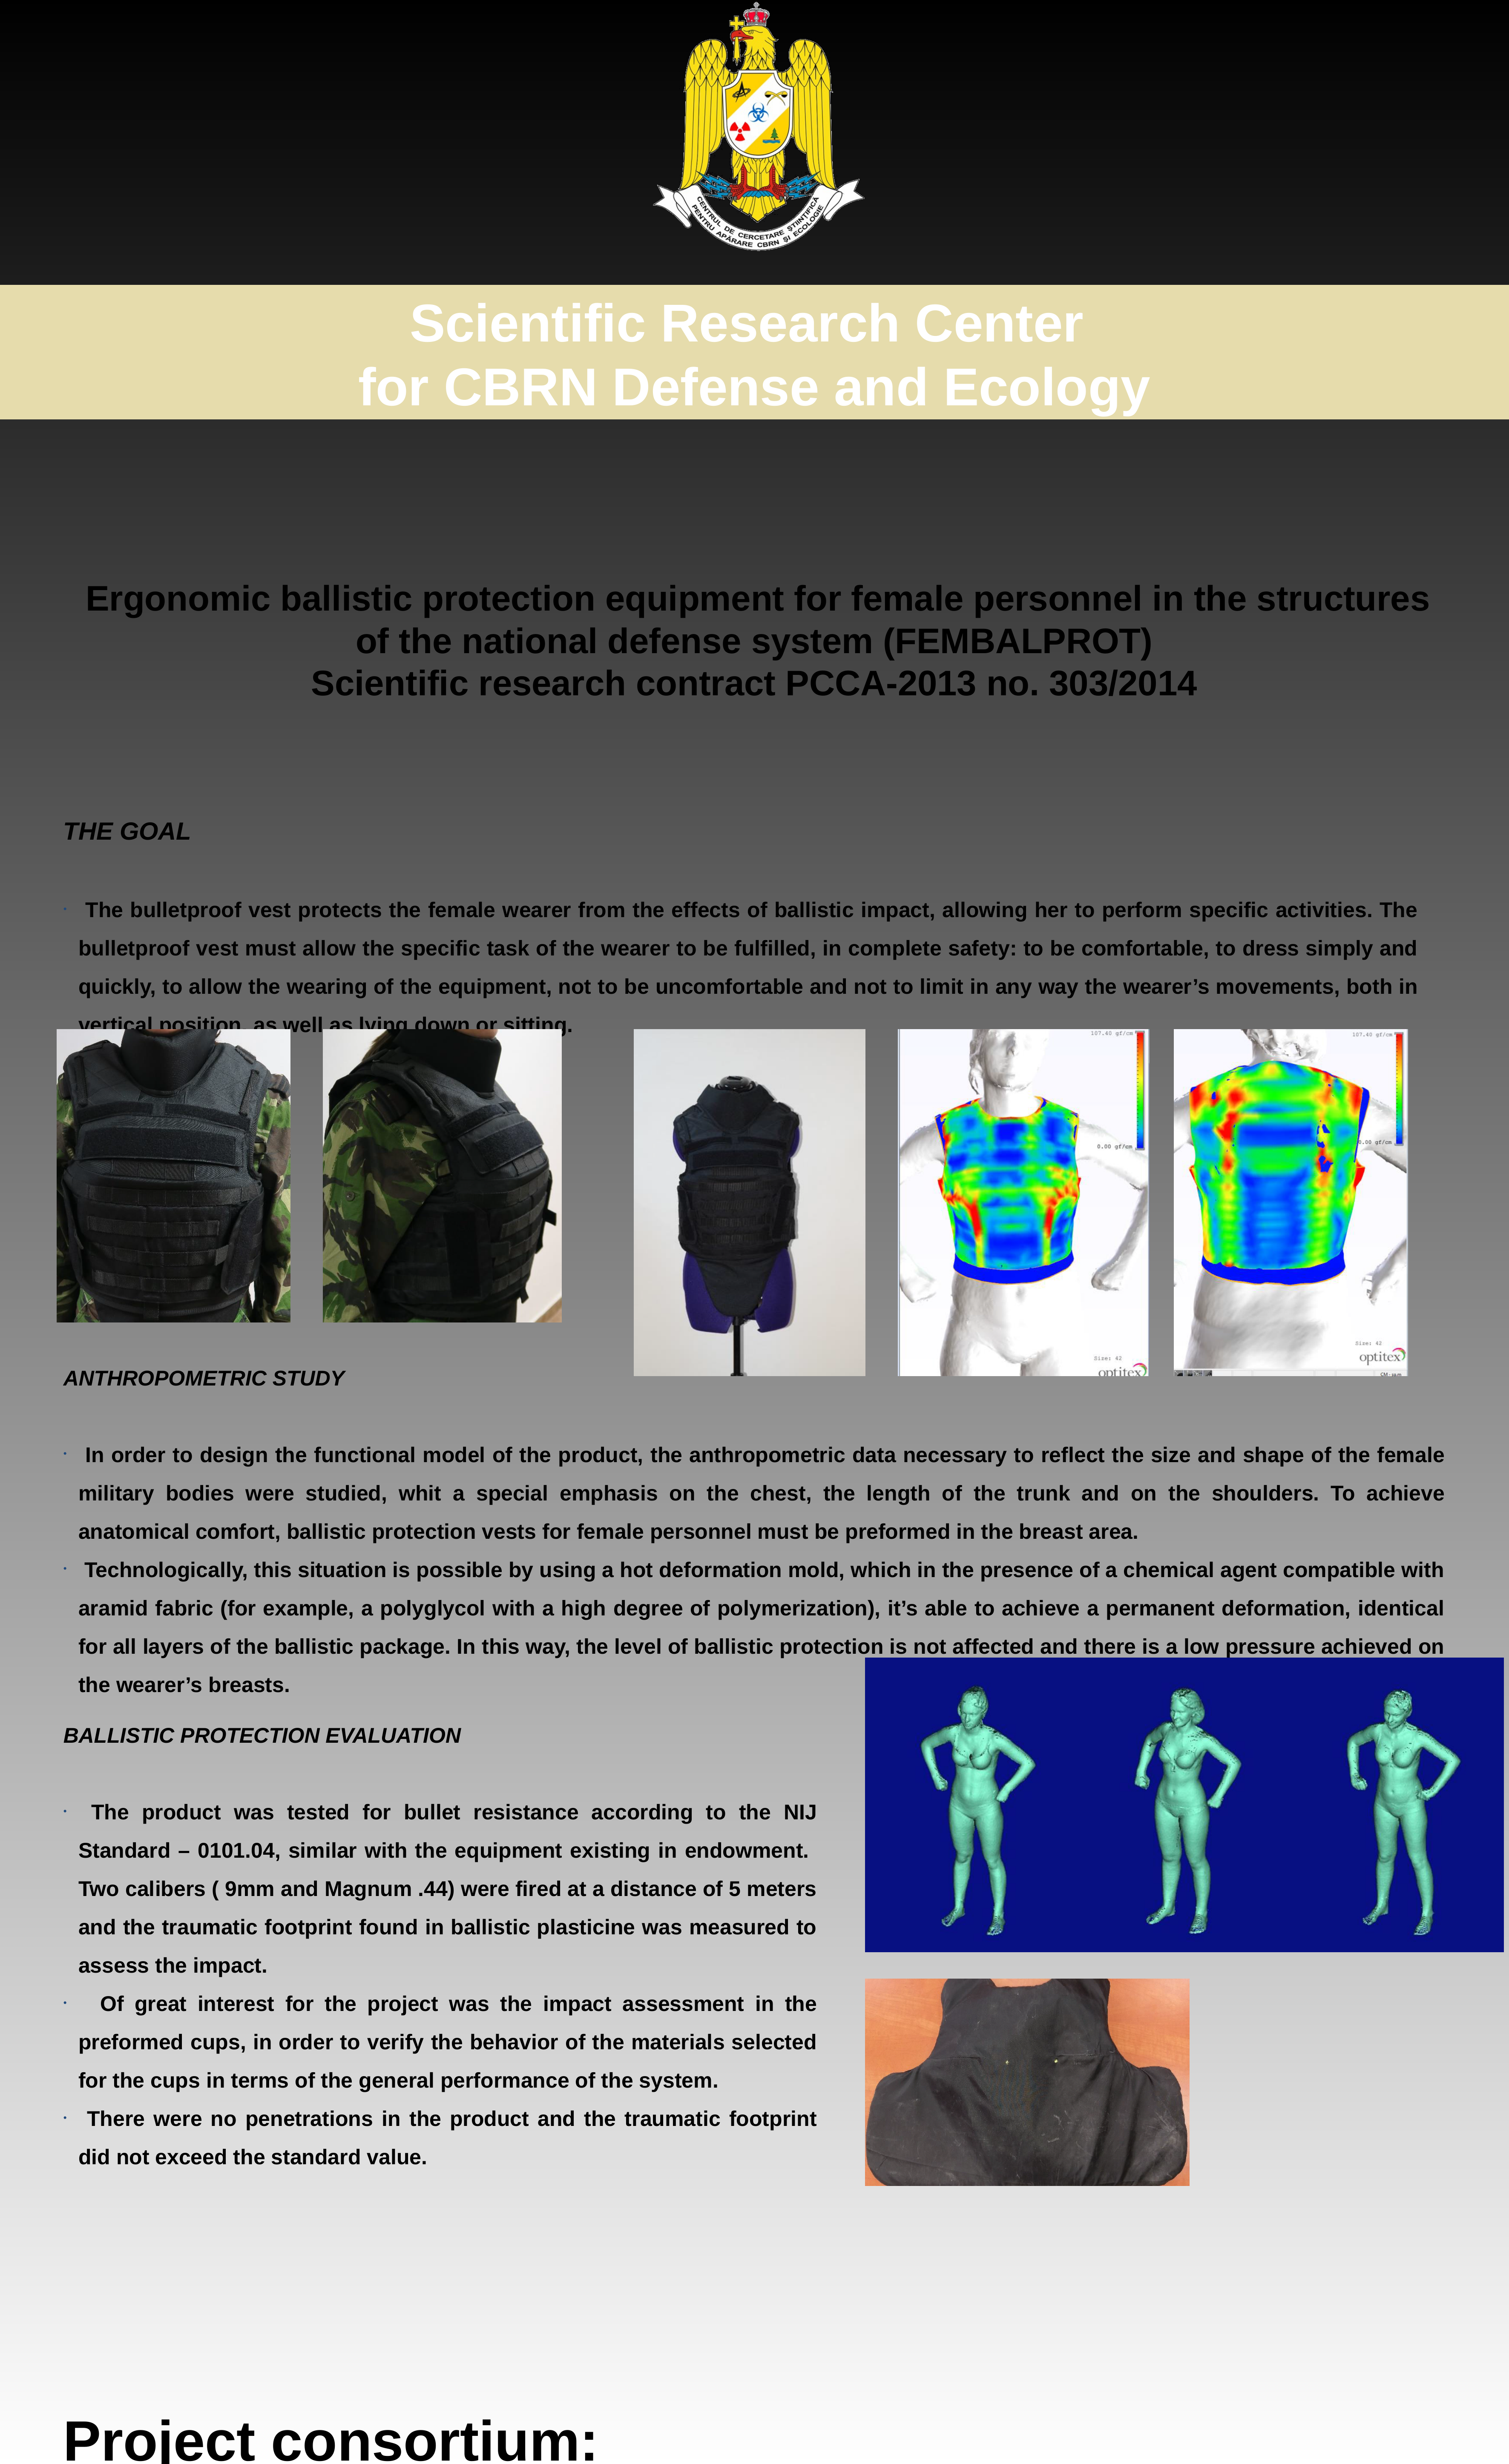

Scientific Research Center
for CBRN Defense and Ecology
 Ergonomic ballistic protection equipment for female personnel in the structures of the national defense system (FEMBALPROT)
Scientific research contract PCCA-2013 no. 303/2014
THE GOAL
 The bulletproof vest protects the female wearer from the effects of ballistic impact, allowing her to perform specific activities. The bulletproof vest must allow the specific task of the wearer to be fulfilled, in complete safety: to be comfortable, to dress simply and quickly, to allow the wearing of the equipment, not to be uncomfortable and not to limit in any way the wearer’s movements, both in vertical position, as well as lying down or sitting.
ANTHROPOMETRIC STUDY
 In order to design the functional model of the product, the anthropometric data necessary to reflect the size and shape of the female military bodies were studied, whit a special emphasis on the chest, the length of the trunk and on the shoulders. To achieve anatomical comfort, ballistic protection vests for female personnel must be preformed in the breast area.
 Technologically, this situation is possible by using a hot deformation mold, which in the presence of a chemical agent compatible with aramid fabric (for example, a polyglycol with a high degree of polymerization), it’s able to achieve a permanent deformation, identical for all layers of the ballistic package. In this way, the level of ballistic protection is not affected and there is a low pressure achieved on the wearer’s breasts.
BALLISTIC PROTECTION EVALUATION
 The product was tested for bullet resistance according to the NIJ Standard – 0101.04, similar with the equipment existing in endowment. Two calibers ( 9mm and Magnum .44) were fired at a distance of 5 meters and the traumatic footprint found in ballistic plasticine was measured to assess the impact.
 Of great interest for the project was the impact assessment in the preformed cups, in order to verify the behavior of the materials selected for the cups in terms of the general performance of the system.
 There were no penetrations in the product and the traumatic footprint did not exceed the standard value.
Project consortium: Coordinator – Scientific Research Center for CBRN Defense and Ecology
Partner 1 - S.C. STIMPEX S.A.
Partner 2 – The National Research and Development Institute for Textiles and Leather
Budget: 1.250.000 lei
Research period: 2014-2017